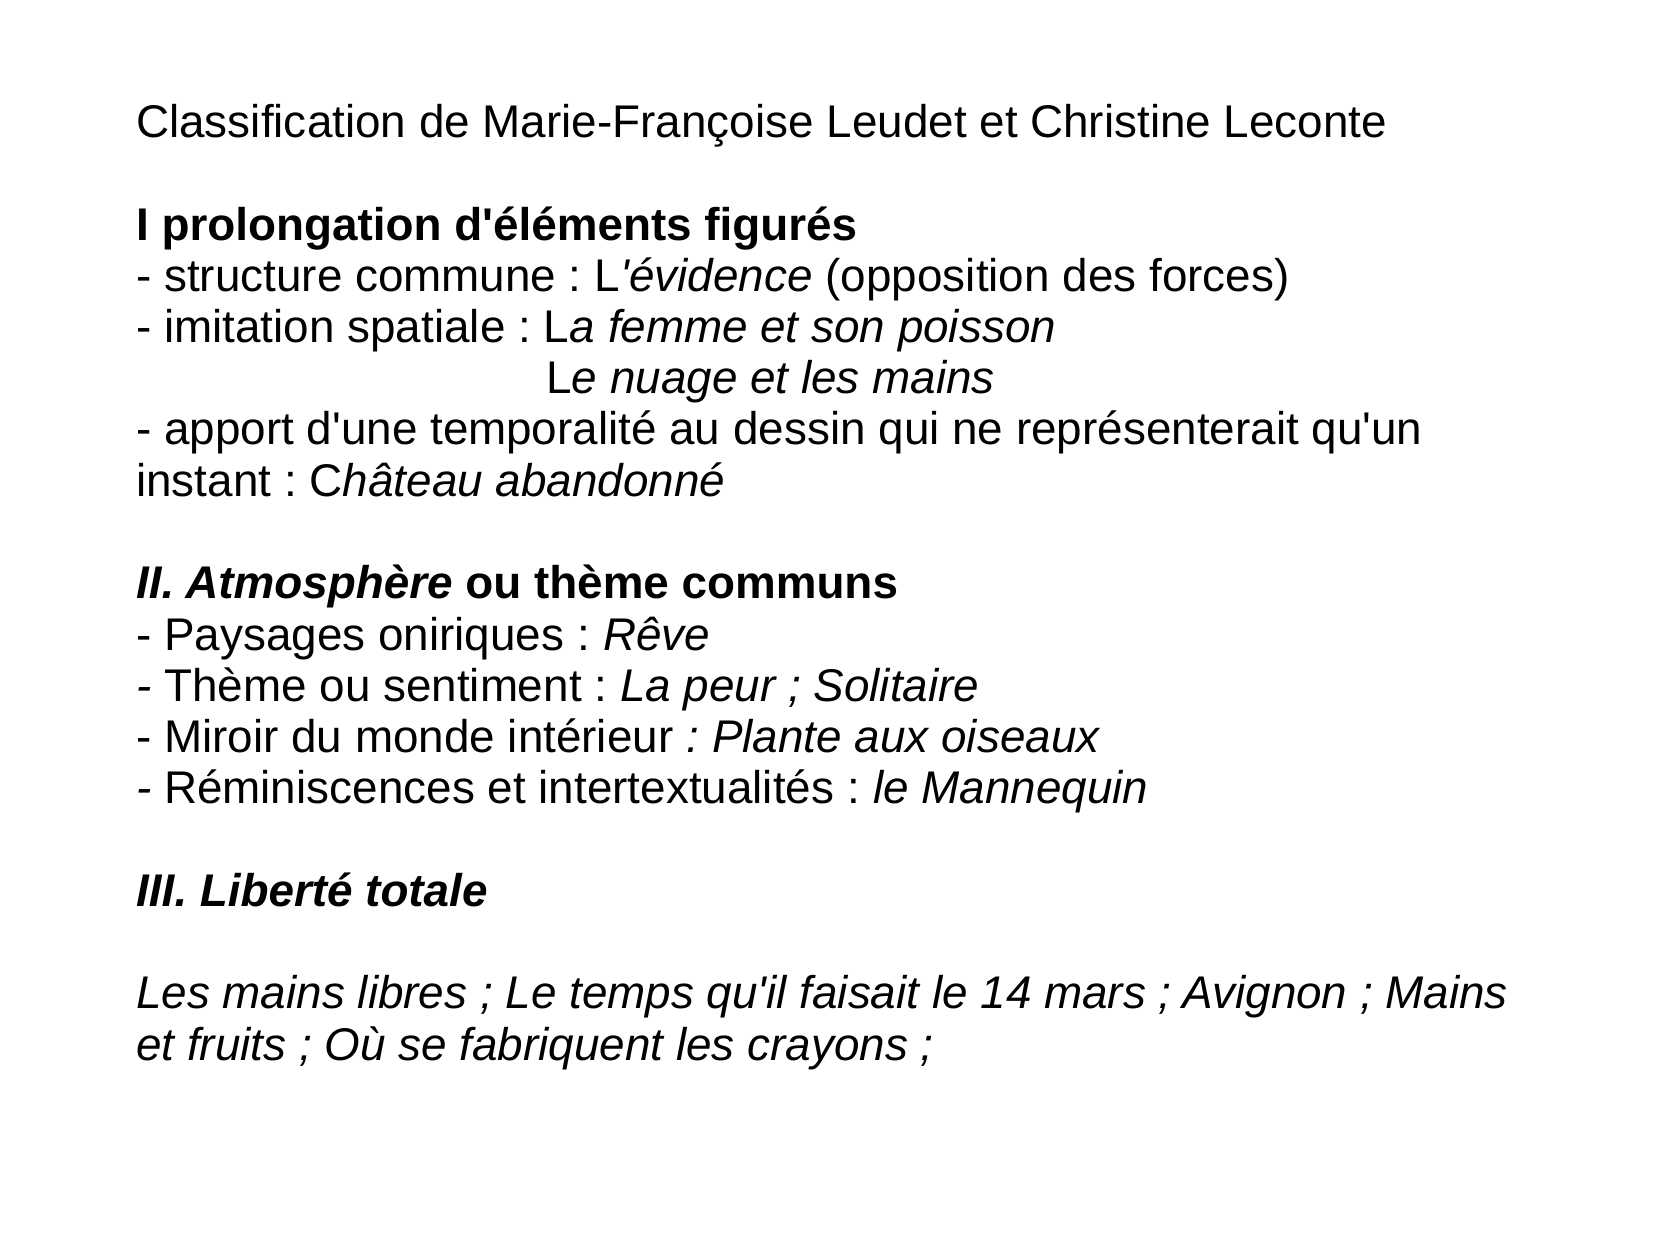

Classification de Marie-Françoise Leudet et Christine Leconte
I prolongation d'éléments figurés
- structure commune : L'évidence (opposition des forces)
- imitation spatiale : La femme et son poisson
				 Le nuage et les mains
- apport d'une temporalité au dessin qui ne représenterait qu'un instant : Château abandonné
II. Atmosphère ou thème communs
- Paysages oniriques : Rêve
- Thème ou sentiment : La peur ; Solitaire
- Miroir du monde intérieur : Plante aux oiseaux
- Réminiscences et intertextualités : le Mannequin
III. Liberté totale
Les mains libres ; Le temps qu'il faisait le 14 mars ; Avignon ; Mains et fruits ; Où se fabriquent les crayons ;